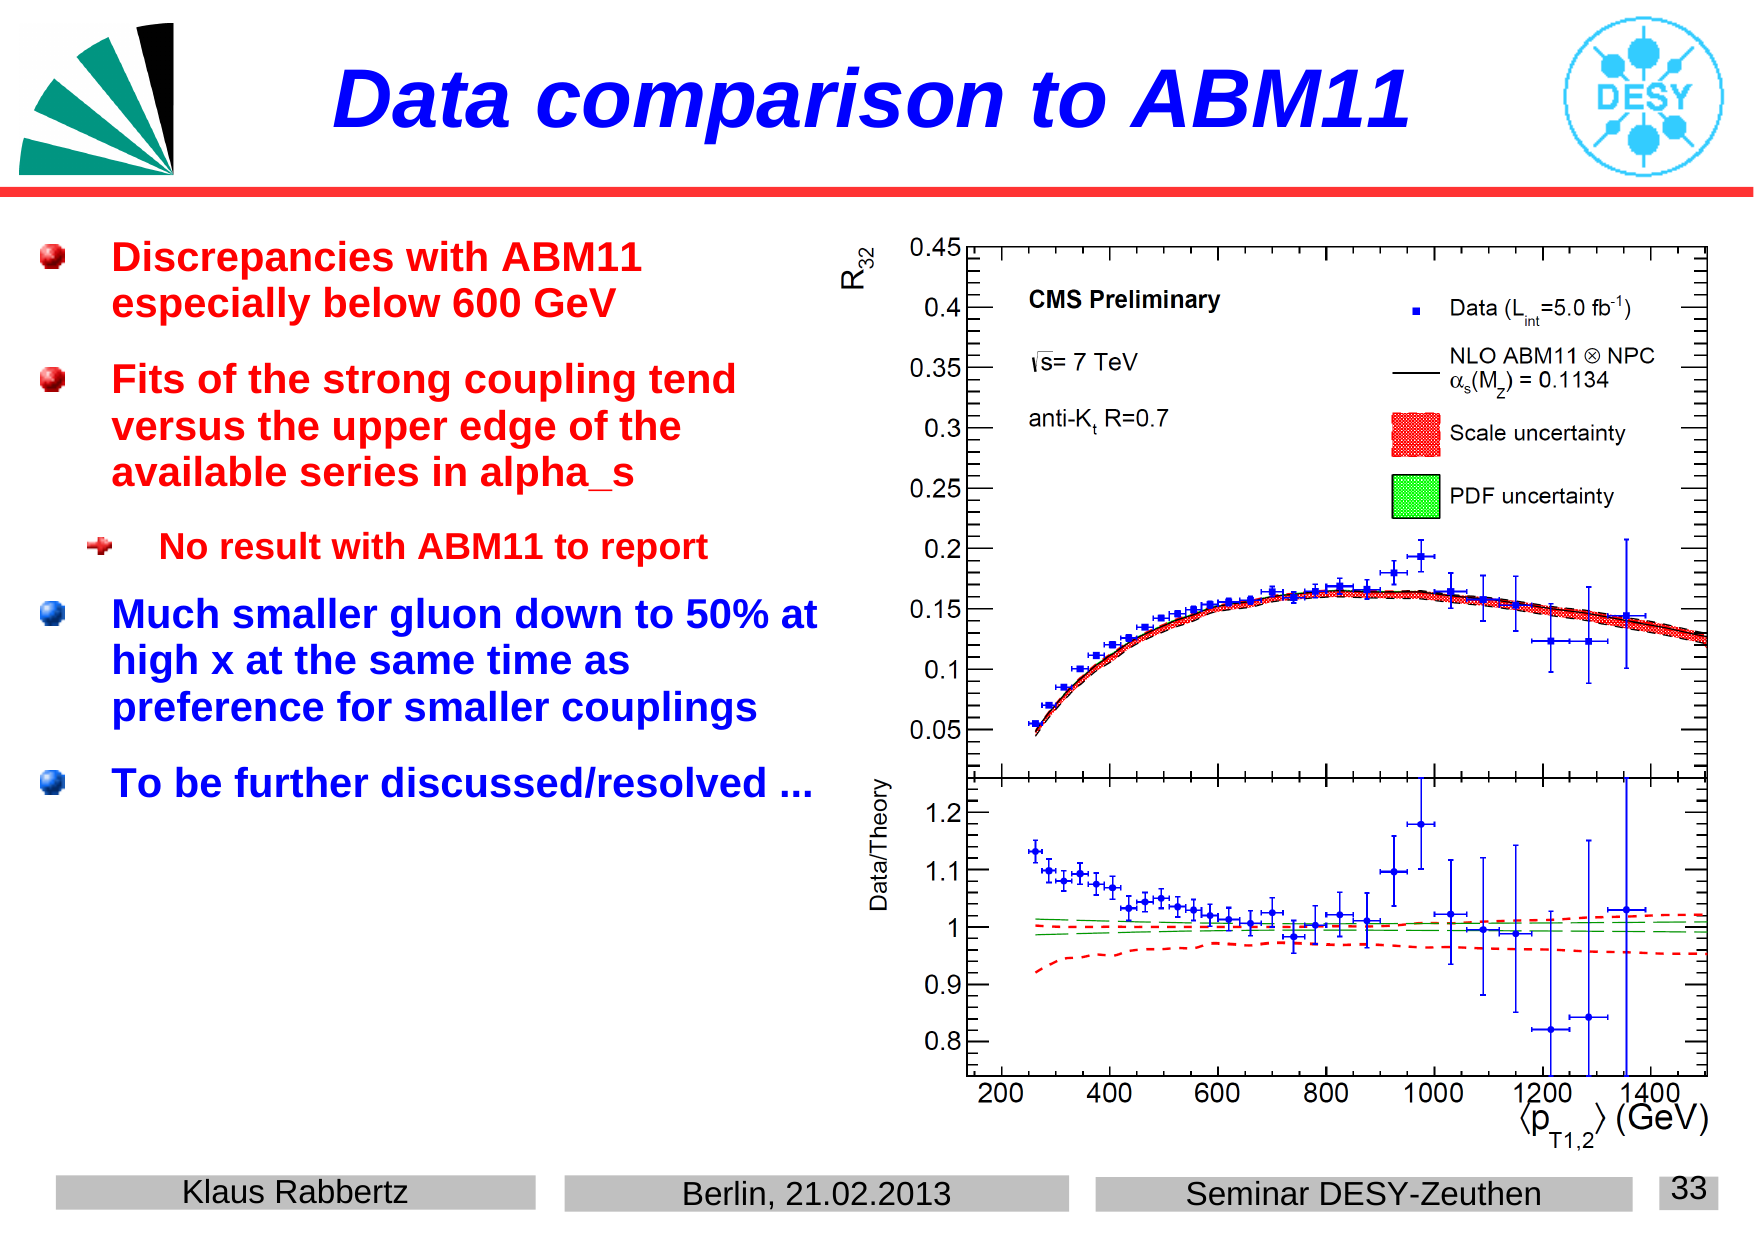

# Data comparison to ABM11
Discrepancies with ABM11 especially below 600 GeV
Fits of the strong coupling tend versus the upper edge of the available series in alpha_s
No result with ABM11 to report
Much smaller gluon down to 50% at high x at the same time as preference for smaller couplings
To be further discussed/resolved ...